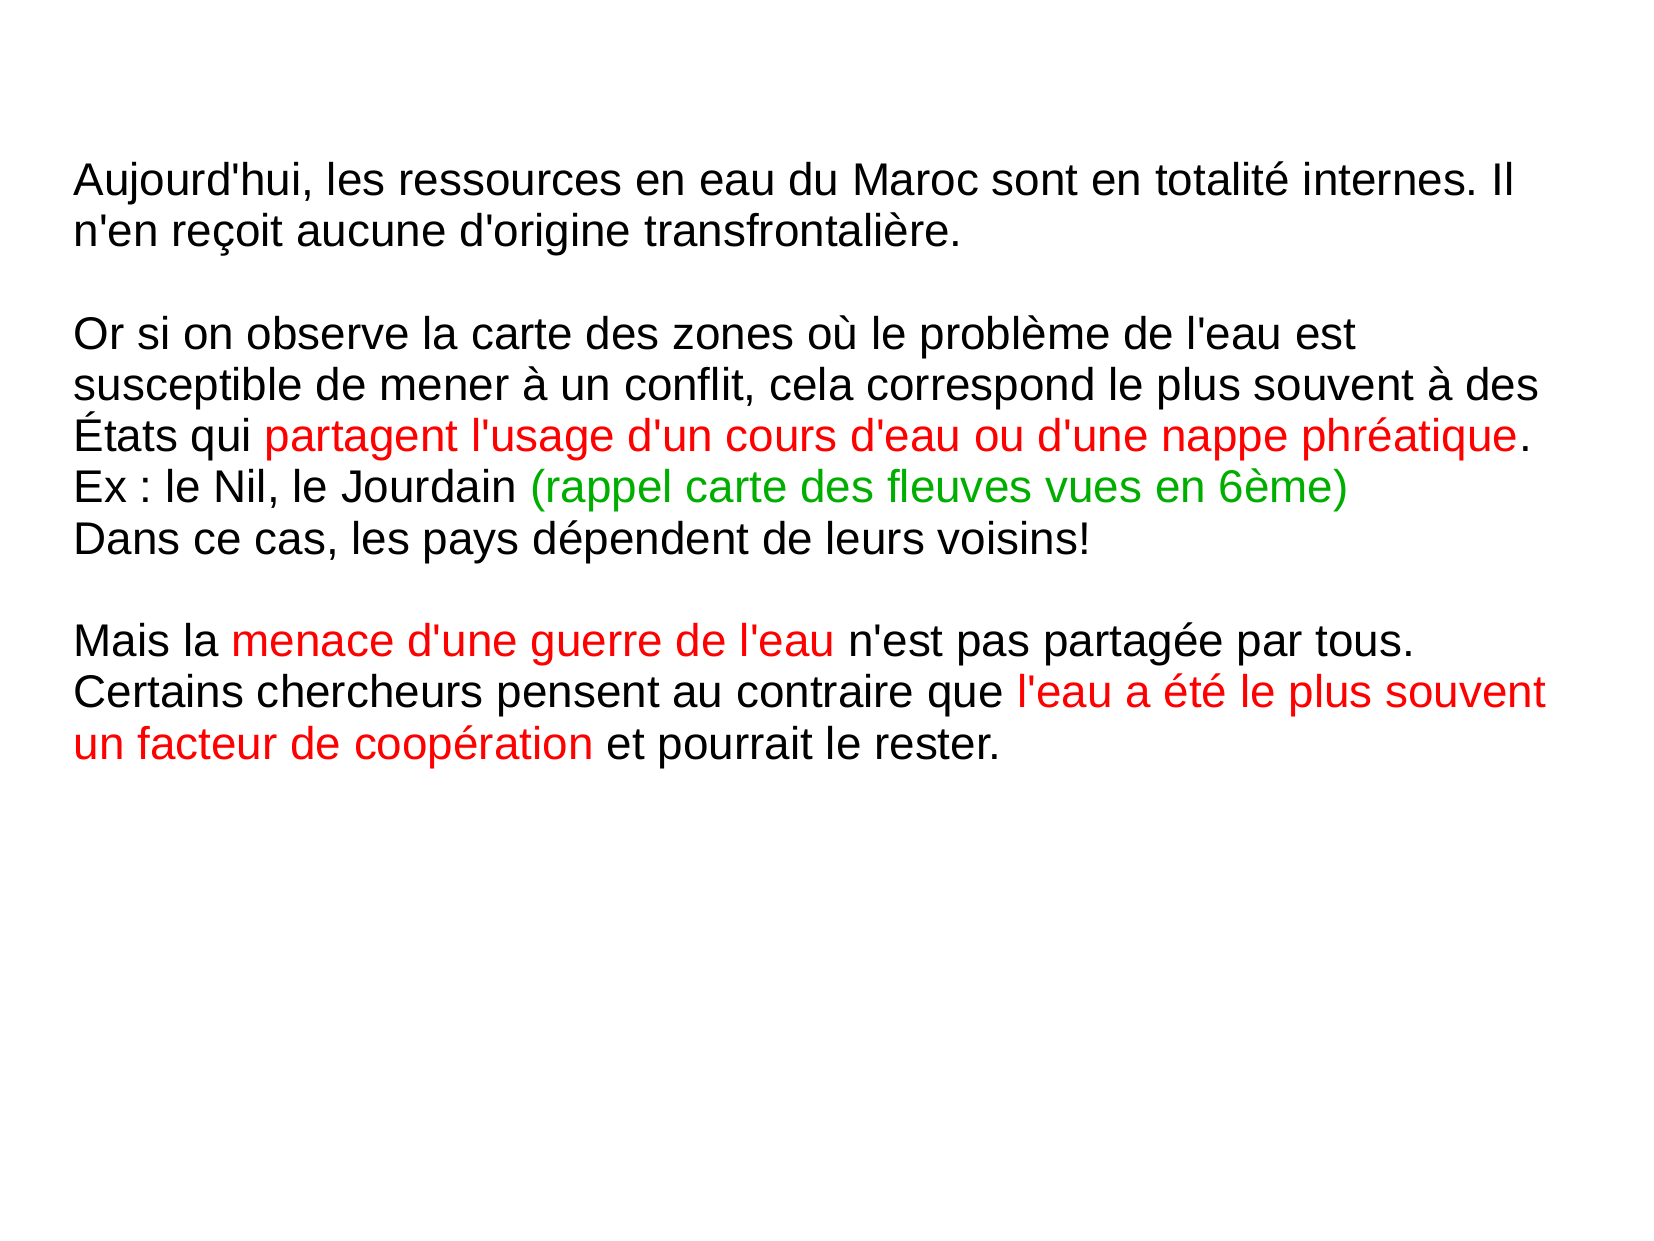

Aujourd'hui, les ressources en eau du Maroc sont en totalité internes. Il n'en reçoit aucune d'origine transfrontalière.
Or si on observe la carte des zones où le problème de l'eau est susceptible de mener à un conflit, cela correspond le plus souvent à des États qui partagent l'usage d'un cours d'eau ou d'une nappe phréatique.
Ex : le Nil, le Jourdain (rappel carte des fleuves vues en 6ème)
Dans ce cas, les pays dépendent de leurs voisins!
Mais la menace d'une guerre de l'eau n'est pas partagée par tous.
Certains chercheurs pensent au contraire que l'eau a été le plus souvent un facteur de coopération et pourrait le rester.